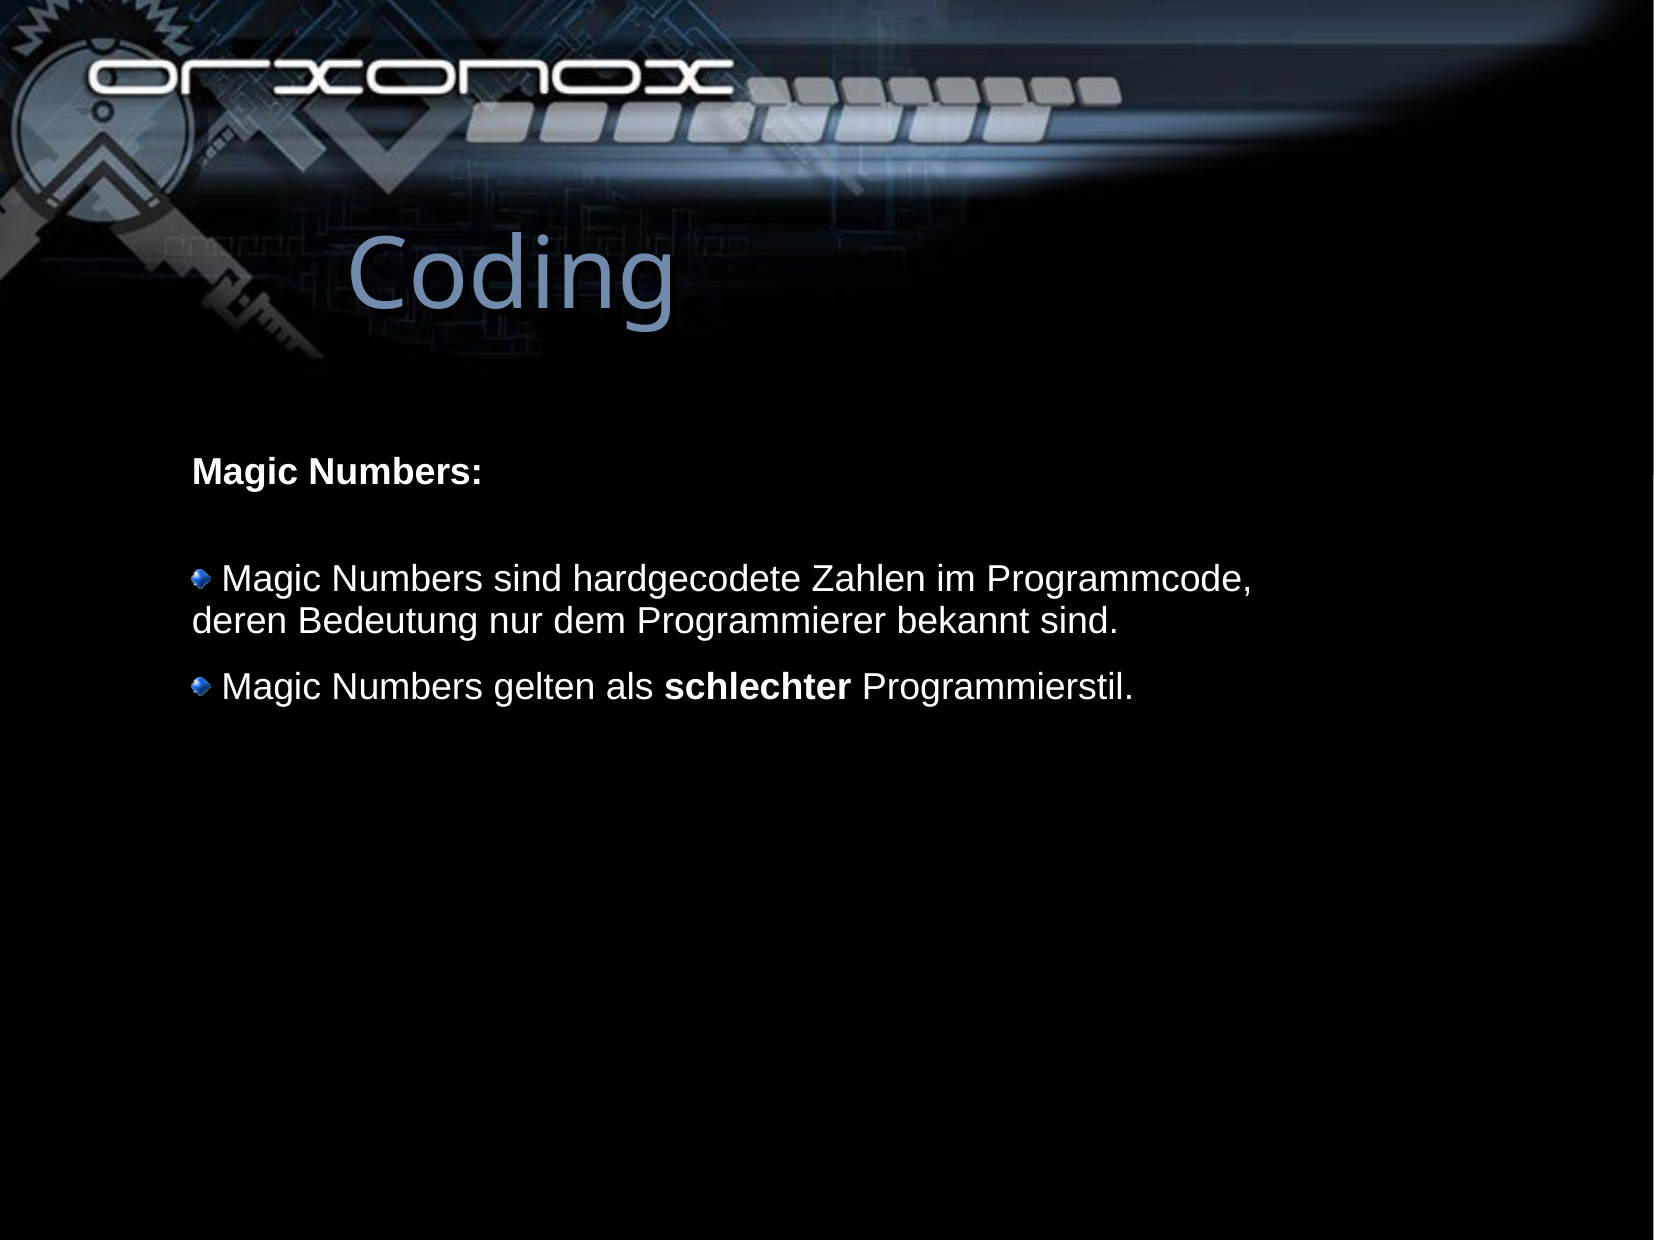

Coding
Magic Numbers:
 Magic Numbers sind hardgecodete Zahlen im Programmcode, deren Bedeutung nur dem Programmierer bekannt sind.
 Magic Numbers gelten als schlechter Programmierstil.